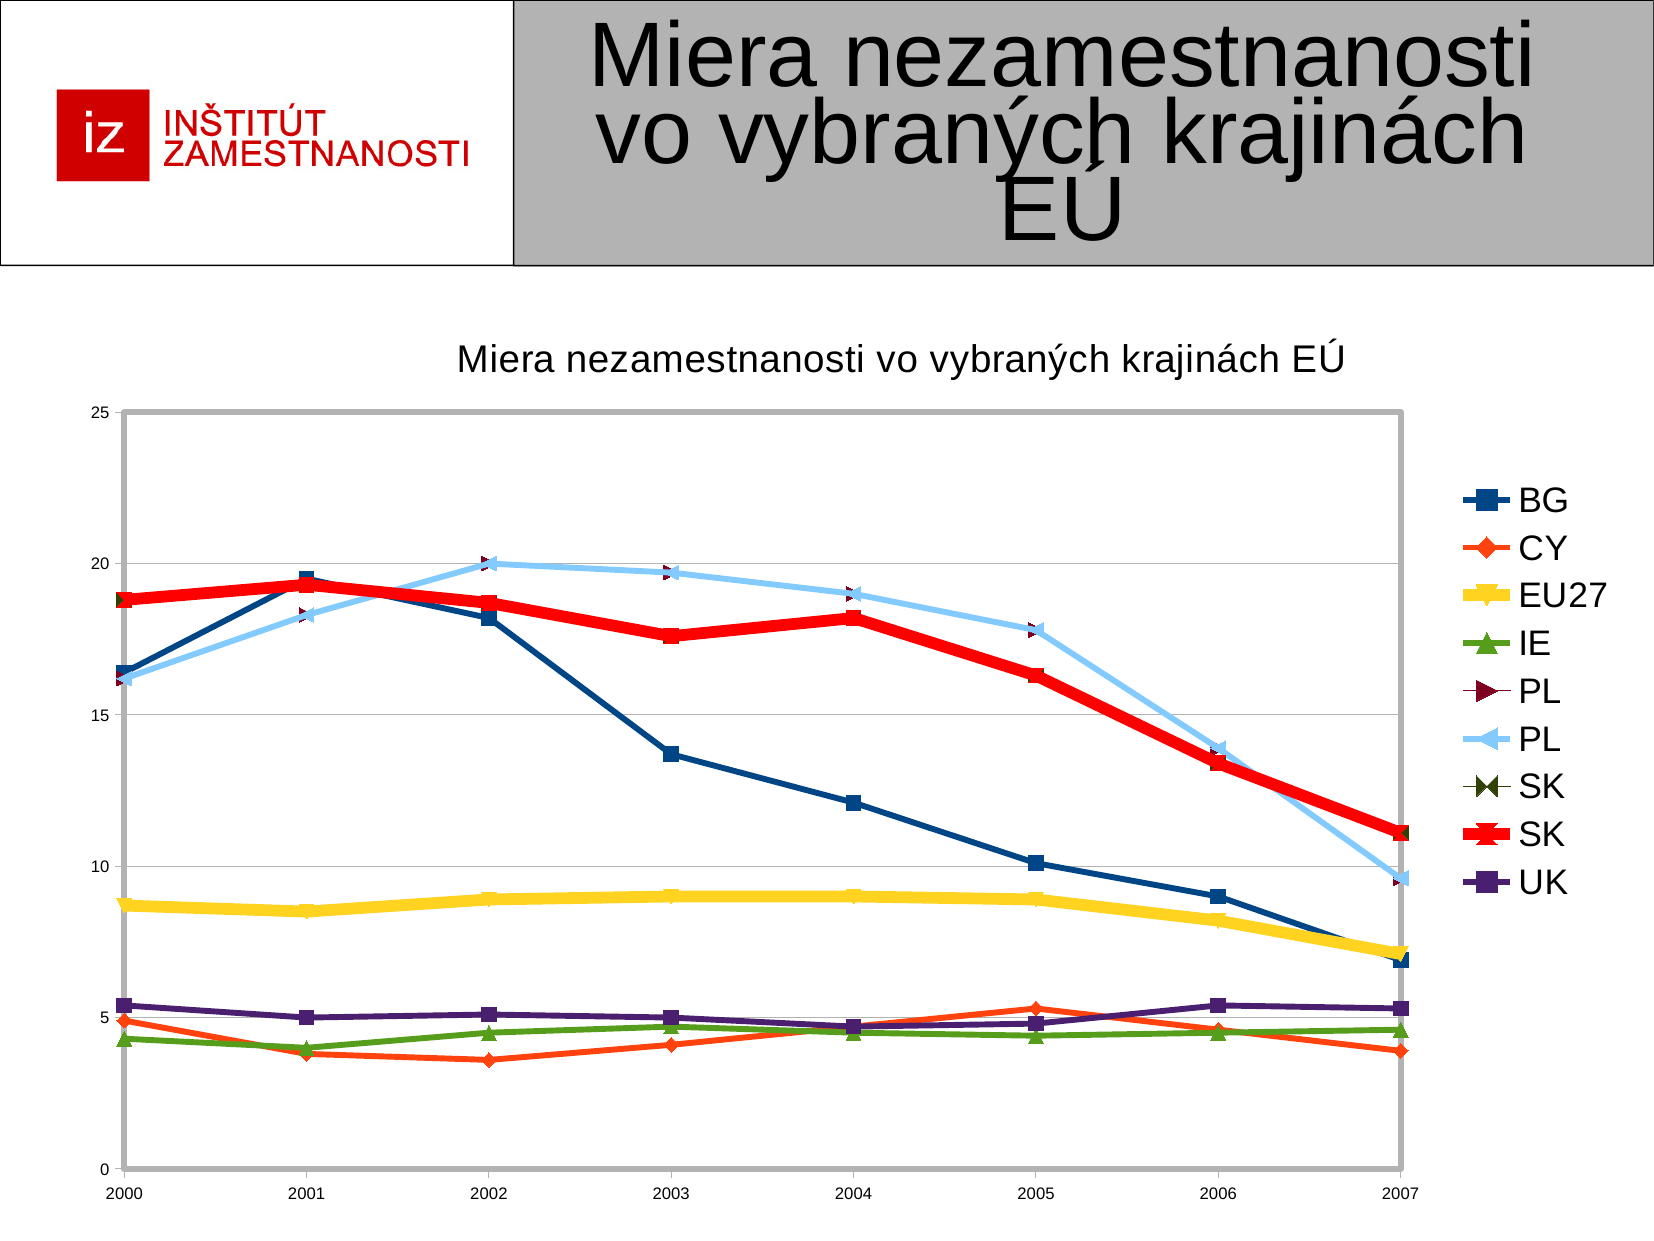

# Miera nezamestnanosti vo vybraných krajinách EÚ
### Chart: Miera nezamestnanosti vo vybraných krajinách EÚ
| Category | BG | CY | EU27 | IE | PL | PL | SK | SK | UK |
|---|---|---|---|---|---|---|---|---|---|
| 2000 | 16.4 | 4.9 | 8.7 | 4.3 | 16.2 | 16.2 | 18.8 | 18.8 | 5.4 |
| 2001 | 19.5 | 3.8 | 8.5 | 4.0 | 18.3 | 18.3 | 19.3 | 19.3 | 5.0 |
| 2002 | 18.2 | 3.6 | 8.9 | 4.5 | 20.0 | 20.0 | 18.7 | 18.7 | 5.1 |
| 2003 | 13.7 | 4.1 | 9.0 | 4.7 | 19.7 | 19.7 | 17.6 | 17.6 | 5.0 |
| 2004 | 12.1 | 4.7 | 9.0 | 4.5 | 19.0 | 19.0 | 18.2 | 18.2 | 4.7 |
| 2005 | 10.1 | 5.3 | 8.9 | 4.4 | 17.8 | 17.8 | 16.3 | 16.3 | 4.8 |
| 2006 | 9.0 | 4.6 | 8.2 | 4.5 | 13.9 | 13.9 | 13.4 | 13.4 | 5.4 |
| 2007 | 6.9 | 3.9 | 7.1 | 4.6 | 9.6 | 9.6 | 11.1 | 11.1 | 5.3 |